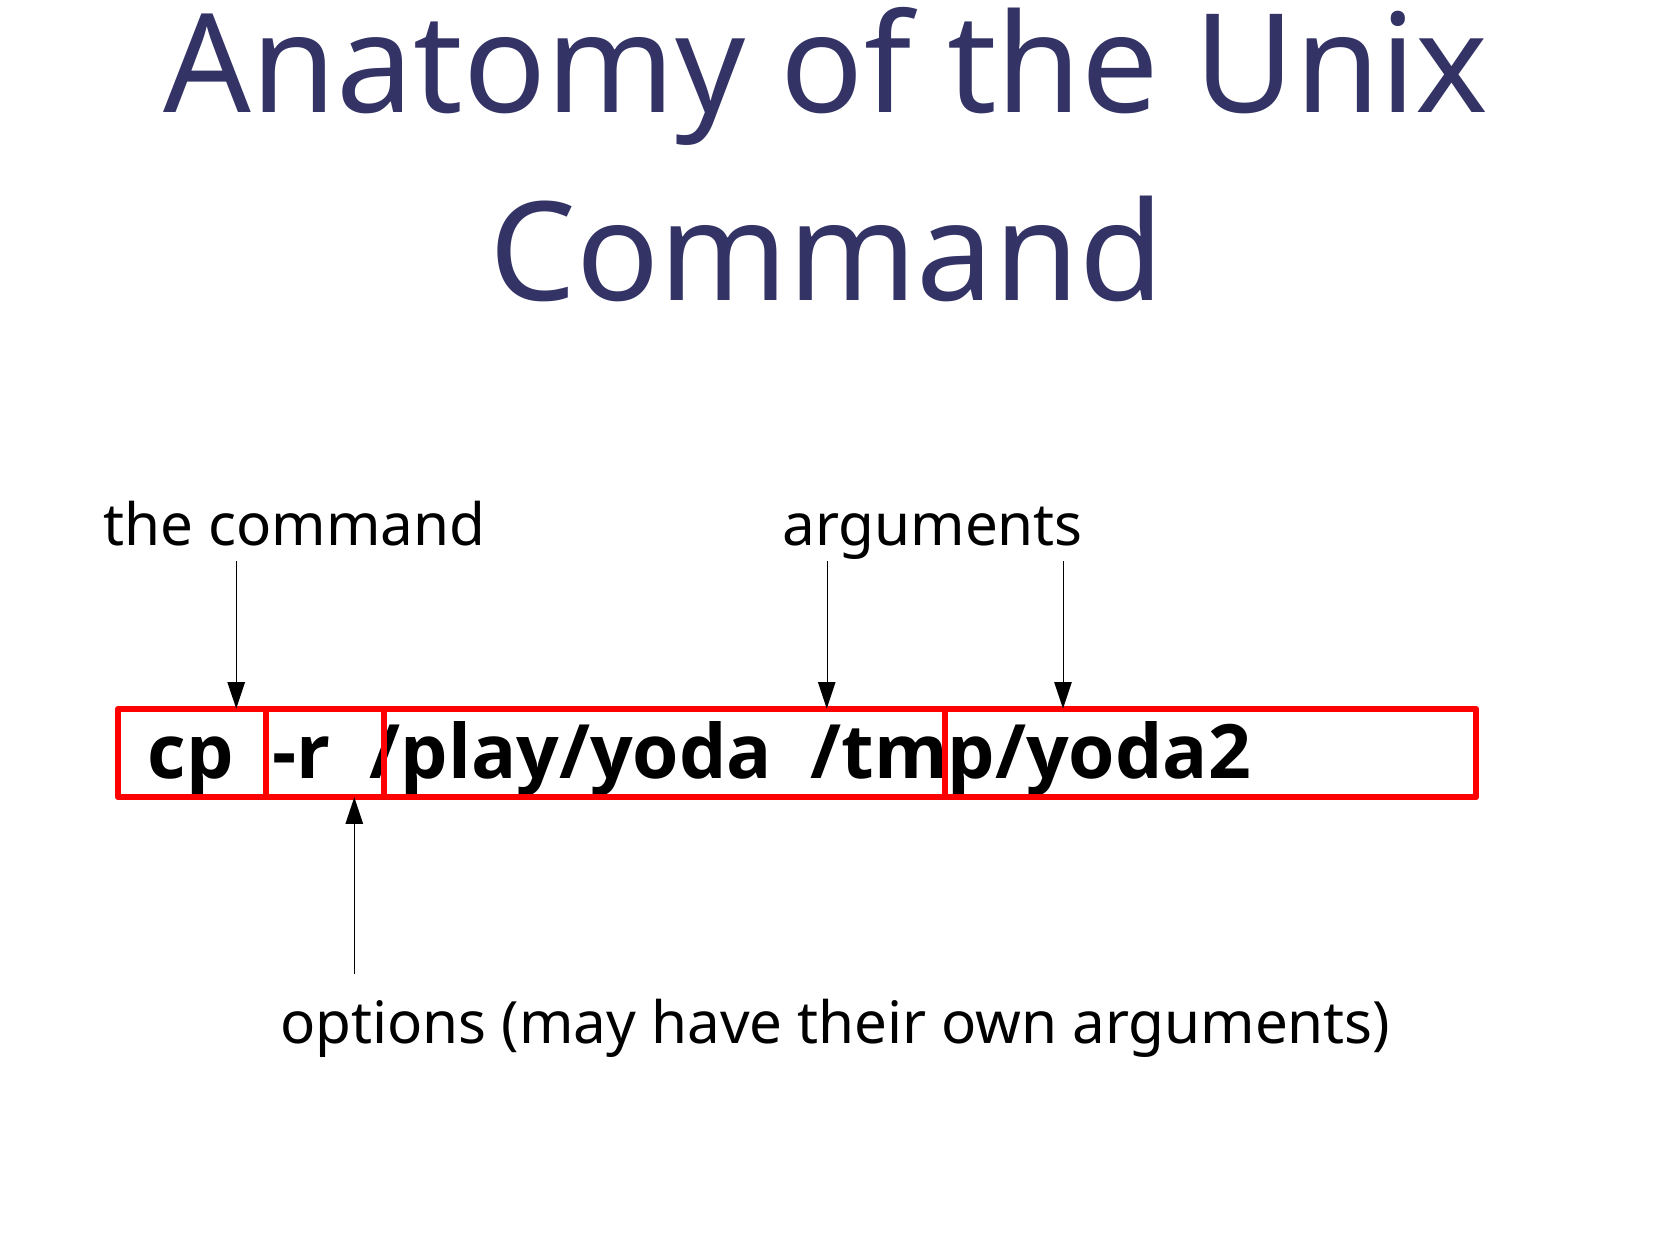

# Anatomy of the Unix Command
the command
arguments
cp -r /play/yoda /tmp/yoda2
options (may have their own arguments)